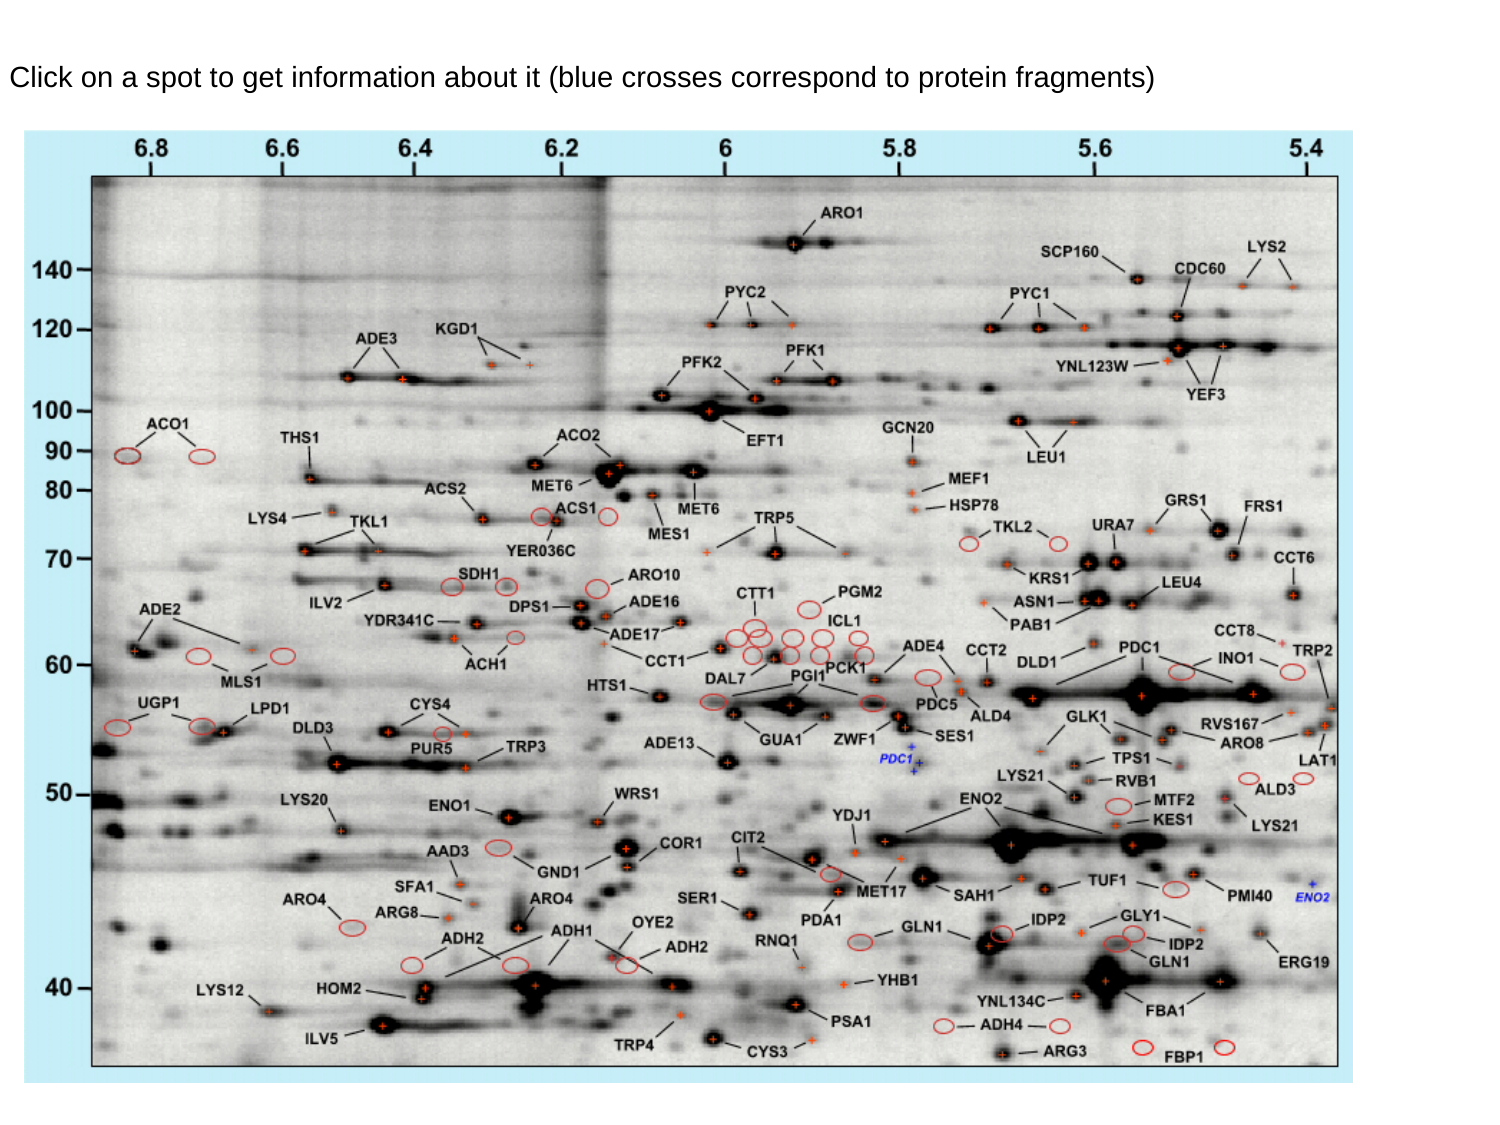

Click on a spot to get information about it (blue crosses correspond to protein fragments)